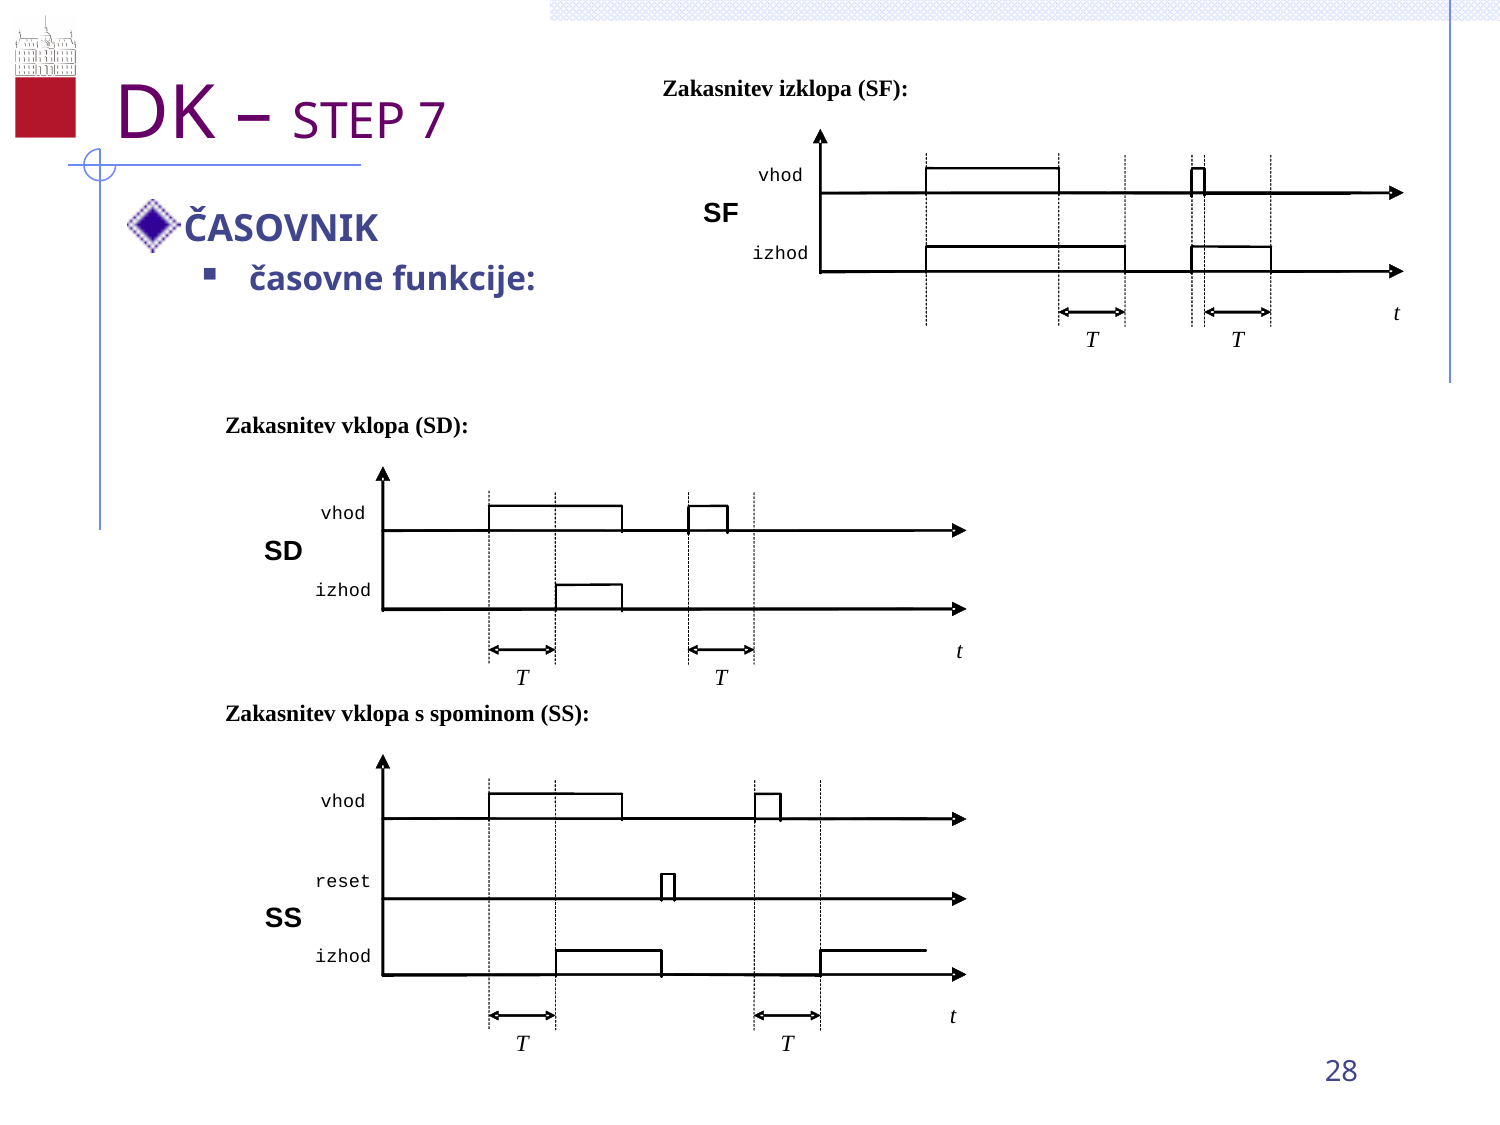

DK – STEP 7
# ČASOVNIK
časovne funkcije: